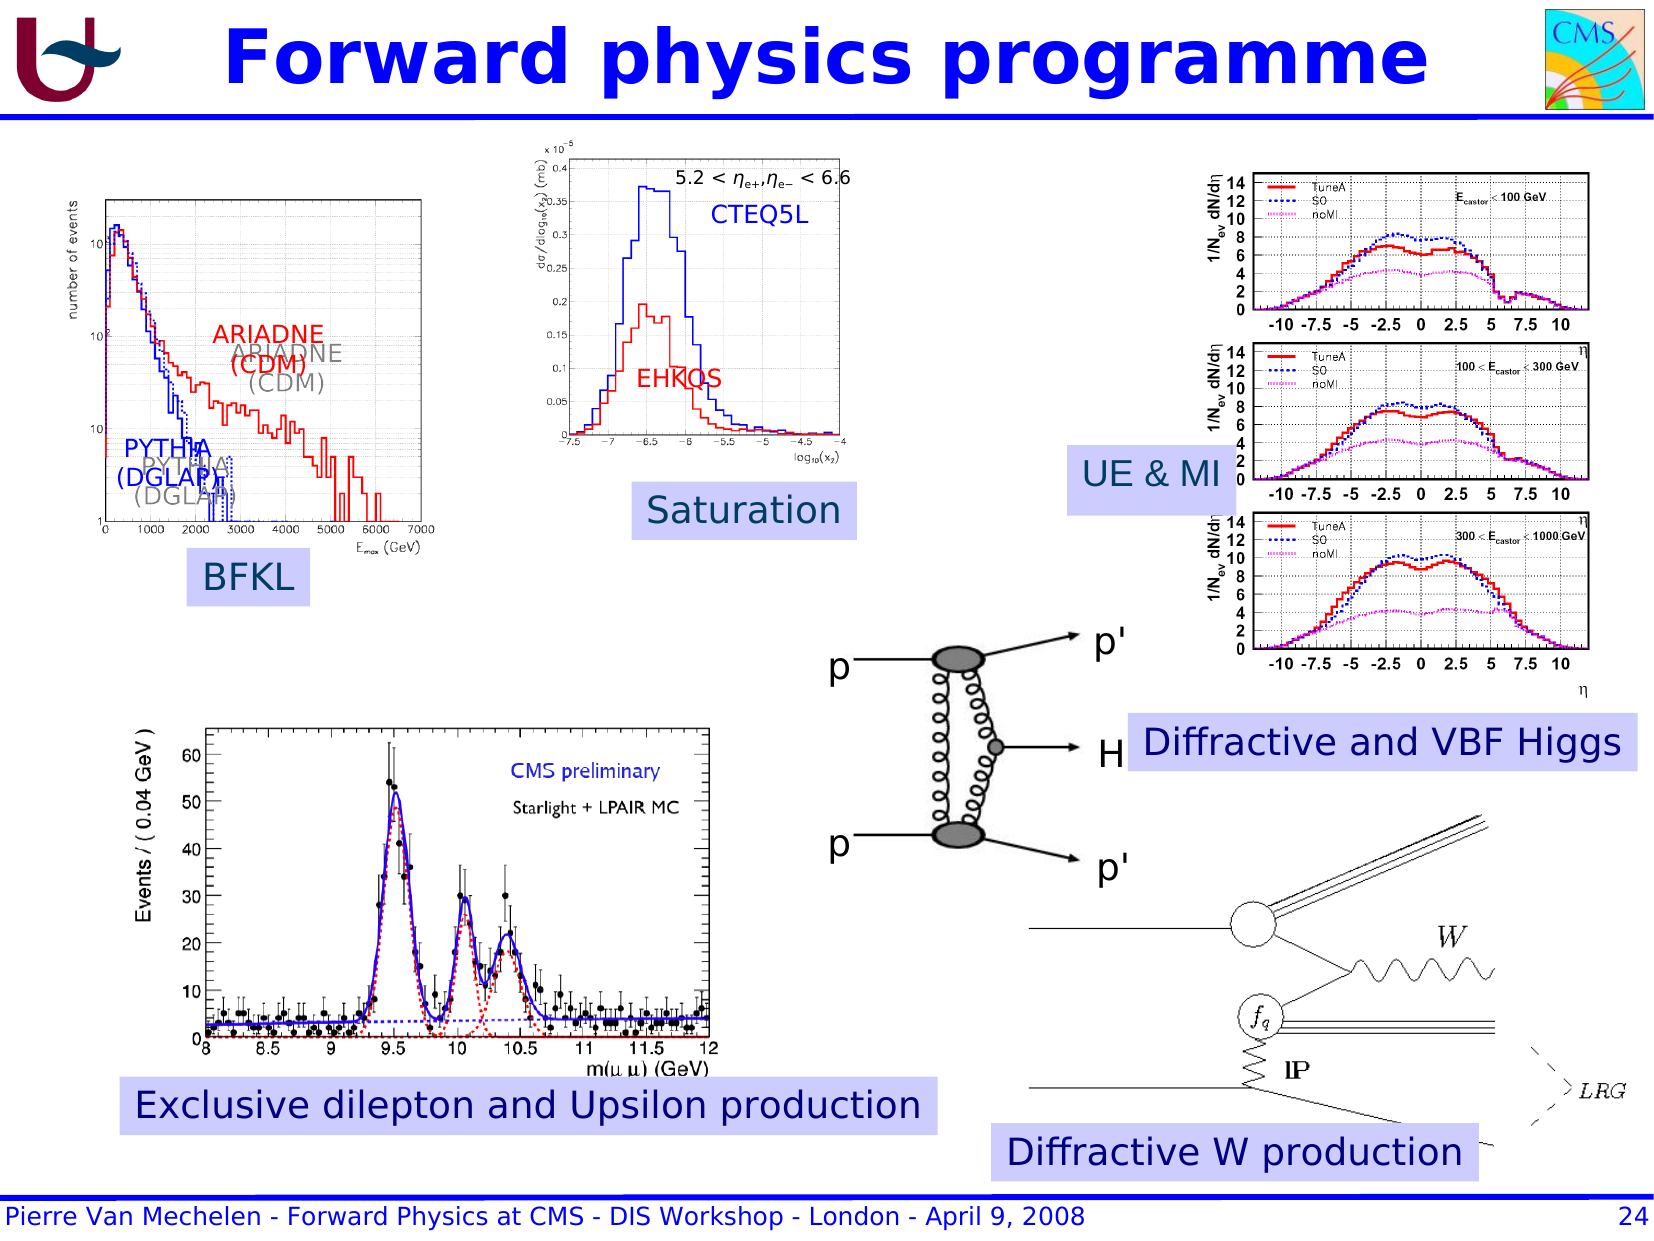

# Forward physics programme
5.2 < ηe+,ηe− < 6.6
CTEQ5L
EHKQS
ARIADNE
(CDM)
PYTHIA
(DGLAP)
UE & MI
Saturation
BFKL
p'
p
H
p
p'
Diffractive and VBF Higgs
Exclusive dilepton and Upsilon production
Diffractive W production
24
Pierre Van Mechelen - Forward Physics at CMS - DIS Workshop - London - April 9, 2008